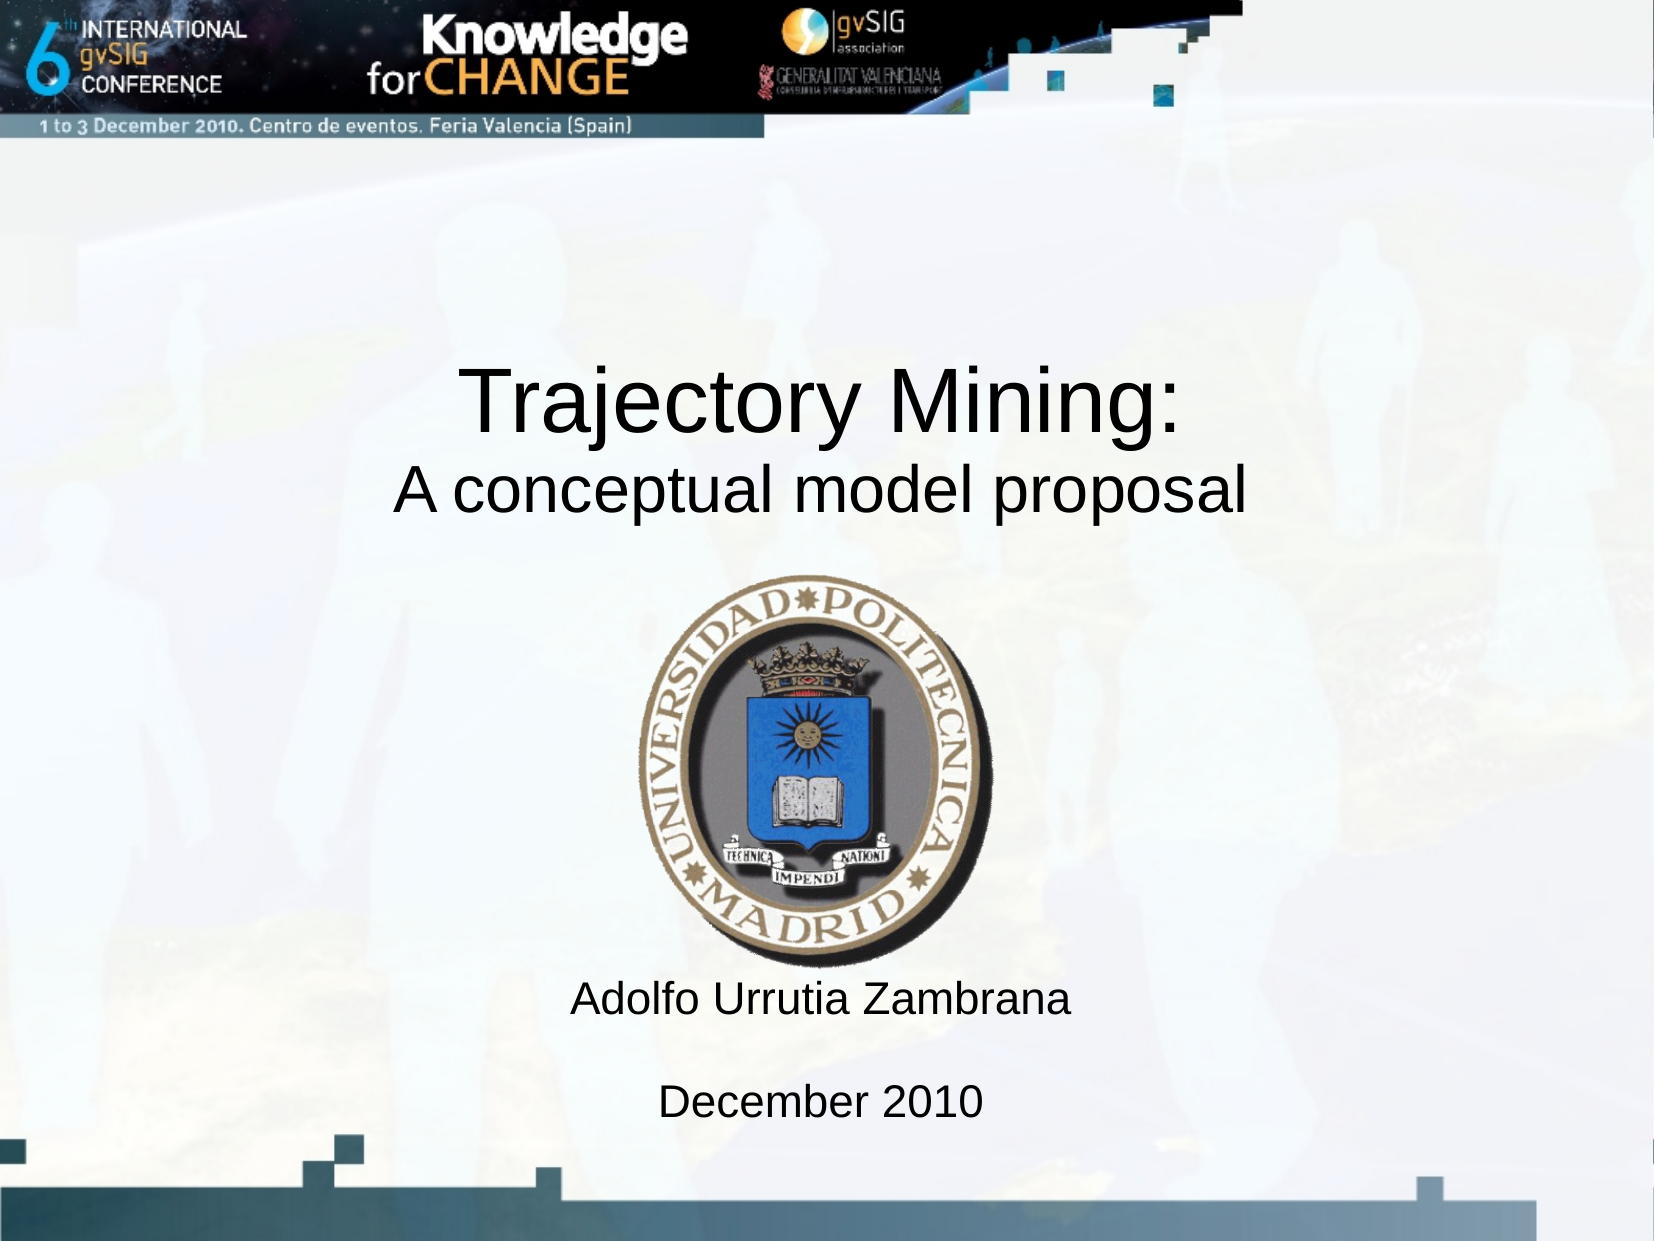

Trajectory Mining:
A conceptual model proposal
Adolfo Urrutia Zambrana
December 2010